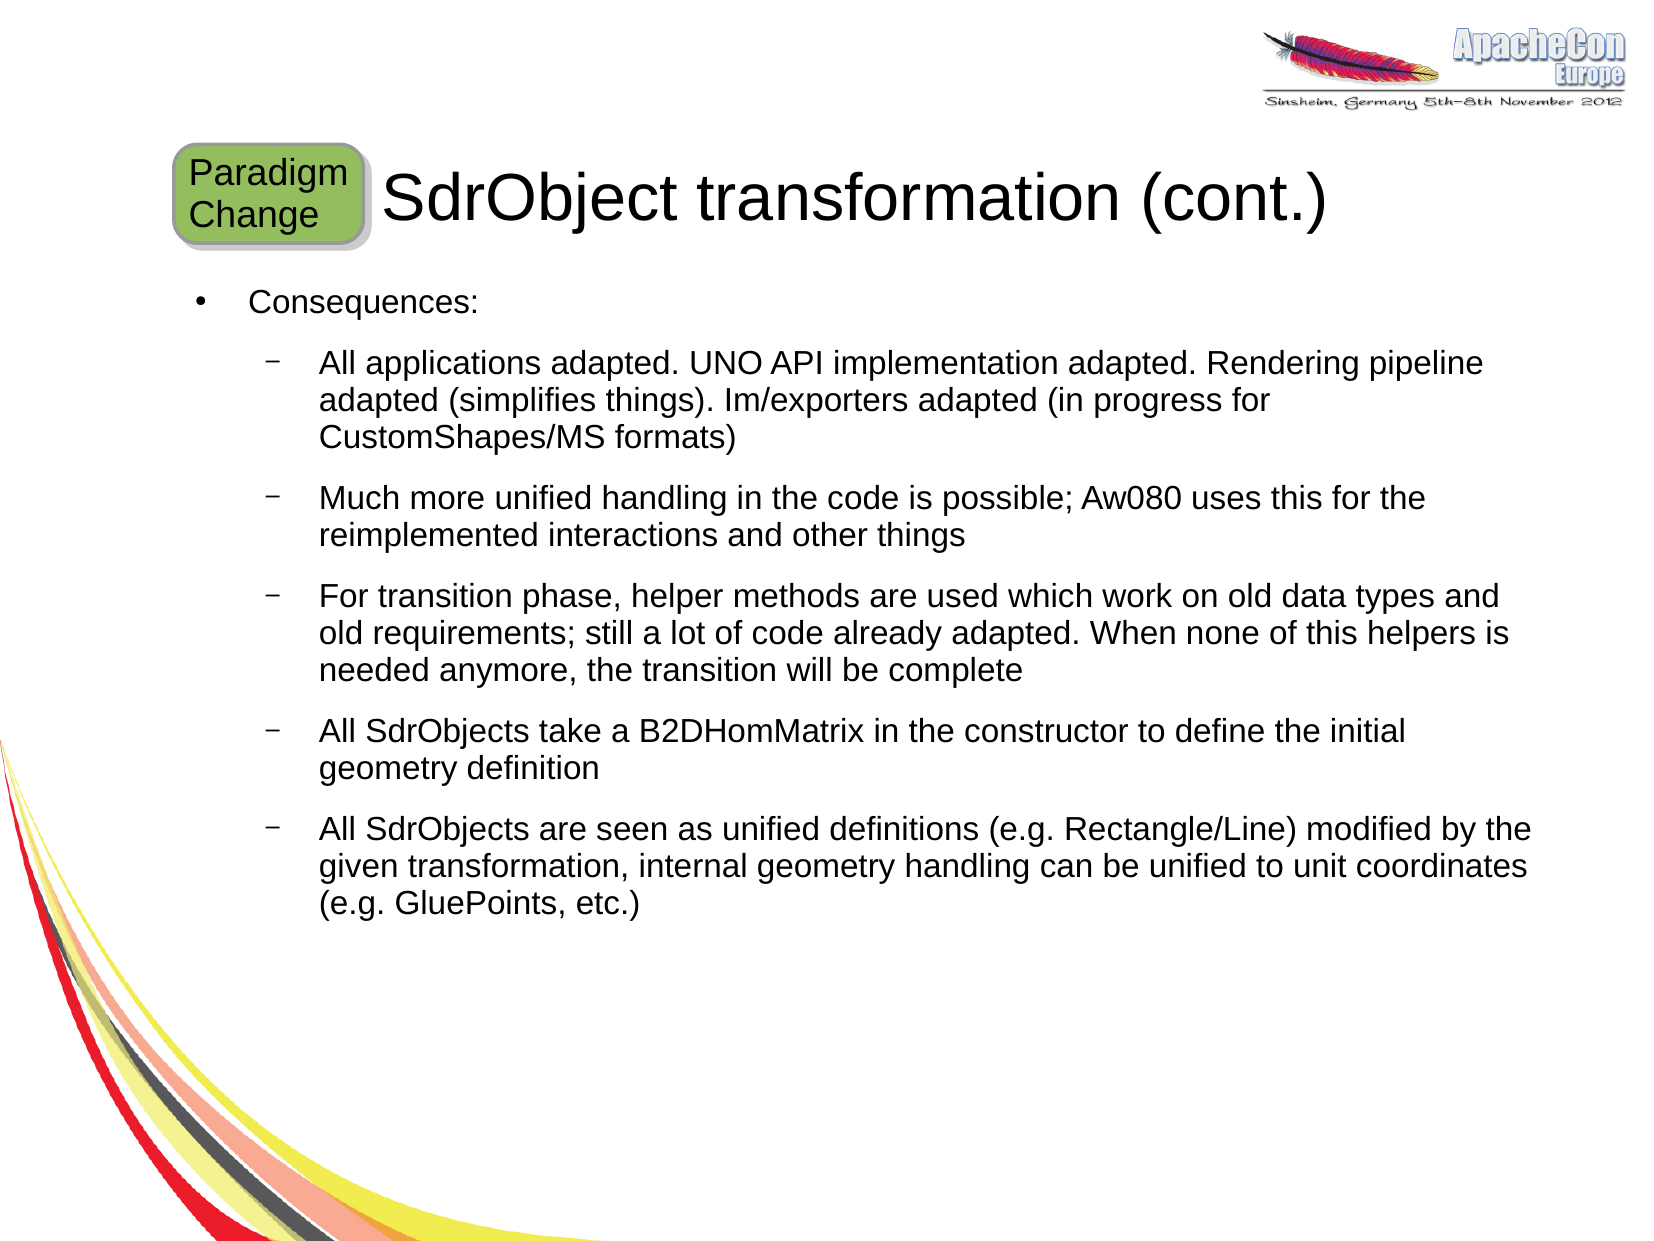

Paradigm
Change
# SdrObject transformation (cont.)
Consequences:
All applications adapted. UNO API implementation adapted. Rendering pipeline adapted (simplifies things). Im/exporters adapted (in progress for CustomShapes/MS formats)
Much more unified handling in the code is possible; Aw080 uses this for the reimplemented interactions and other things
For transition phase, helper methods are used which work on old data types and old requirements; still a lot of code already adapted. When none of this helpers is needed anymore, the transition will be complete
All SdrObjects take a B2DHomMatrix in the constructor to define the initial geometry definition
All SdrObjects are seen as unified definitions (e.g. Rectangle/Line) modified by the given transformation, internal geometry handling can be unified to unit coordinates (e.g. GluePoints, etc.)